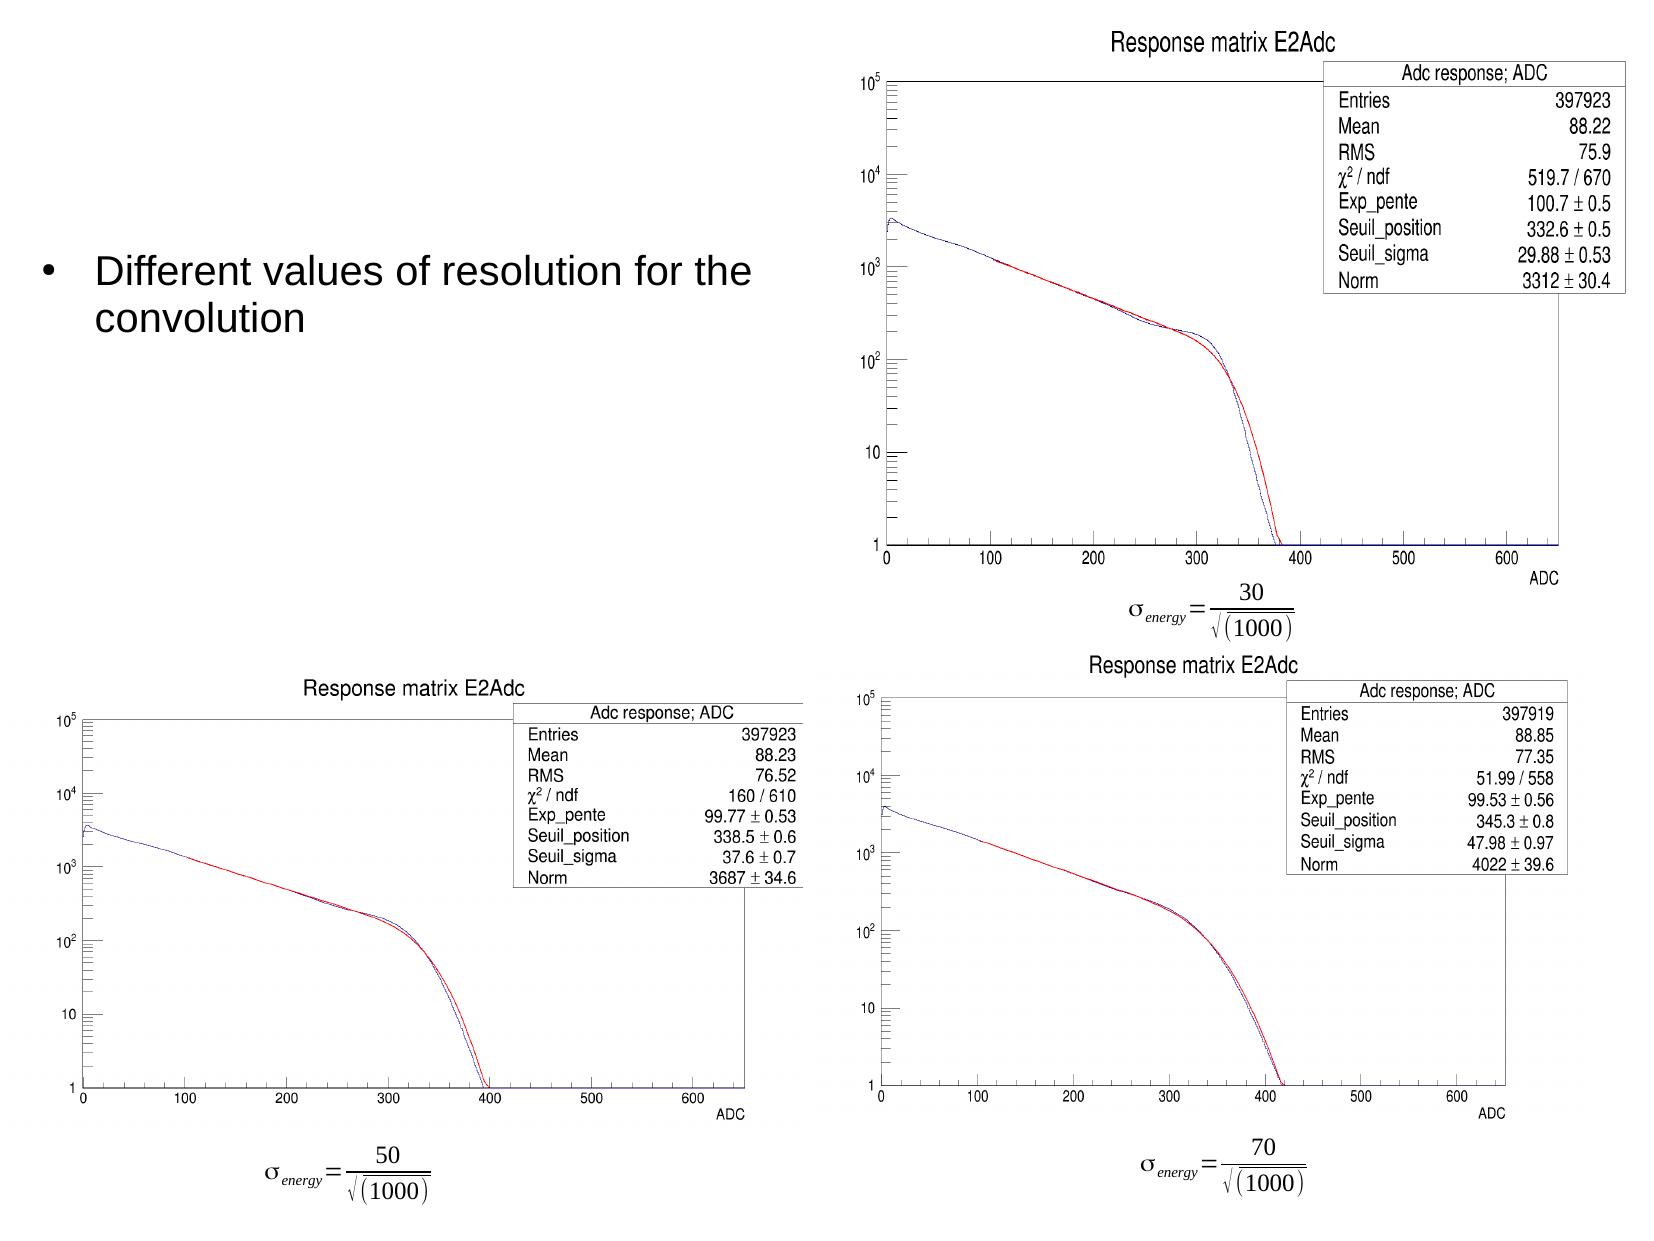

# Different values of resolution for the convolution